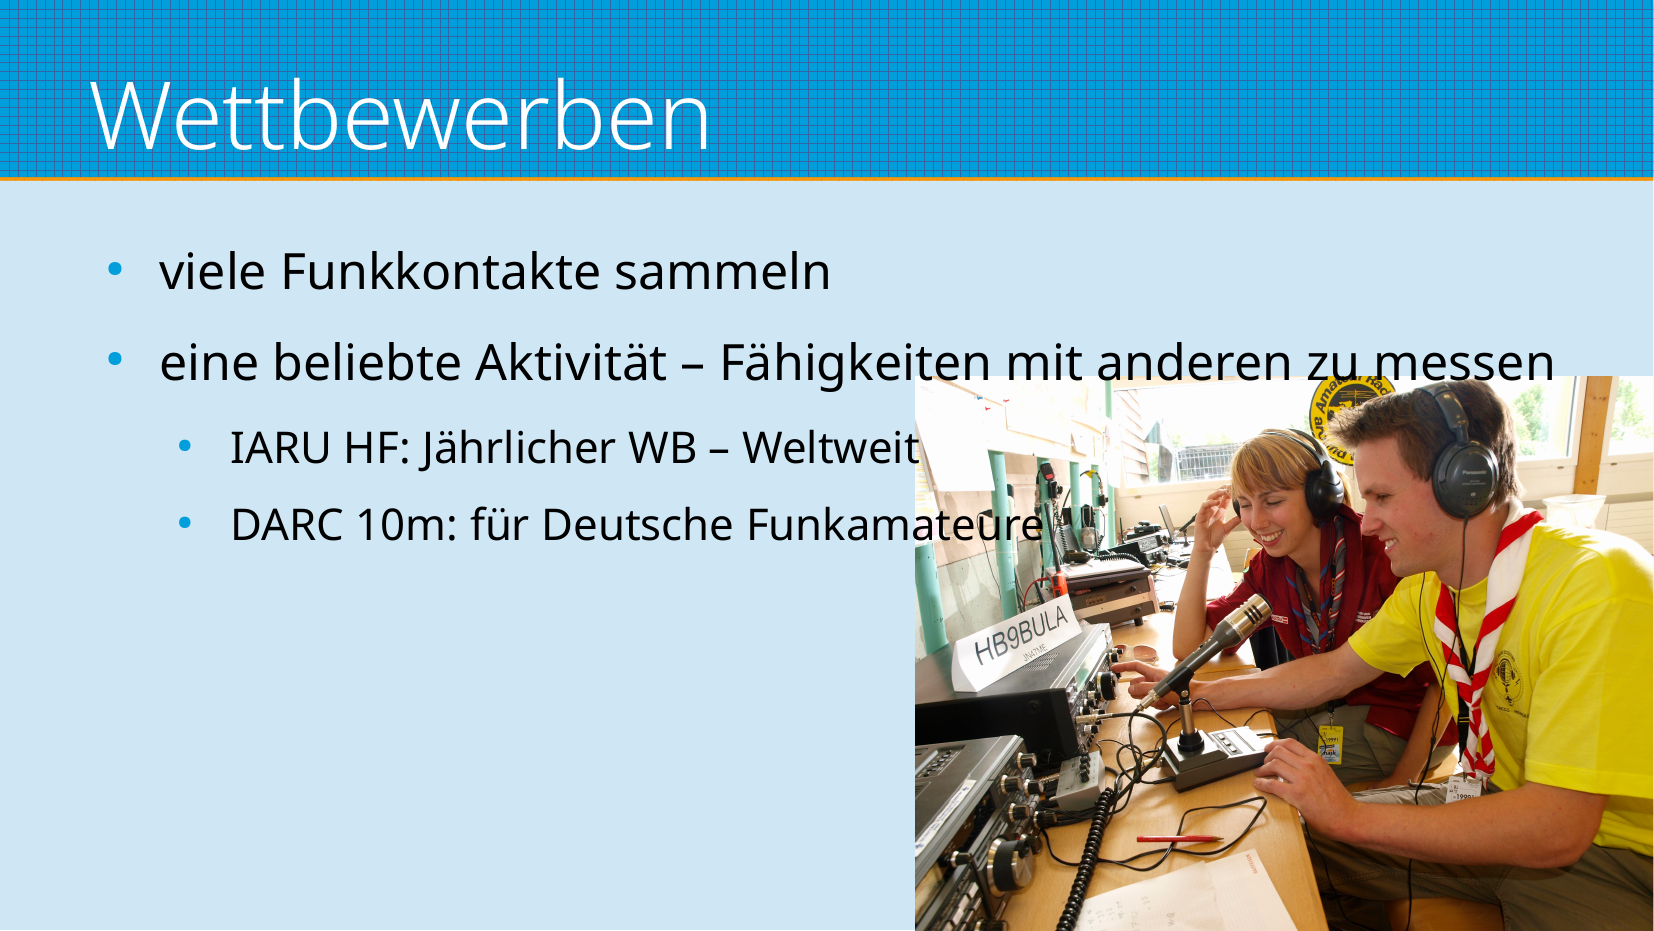

# Wettbewerben
viele Funkkontakte sammeln
eine beliebte Aktivität – Fähigkeiten mit anderen zu messen
IARU HF: Jährlicher WB – Weltweit
DARC 10m: für Deutsche Funkamateure